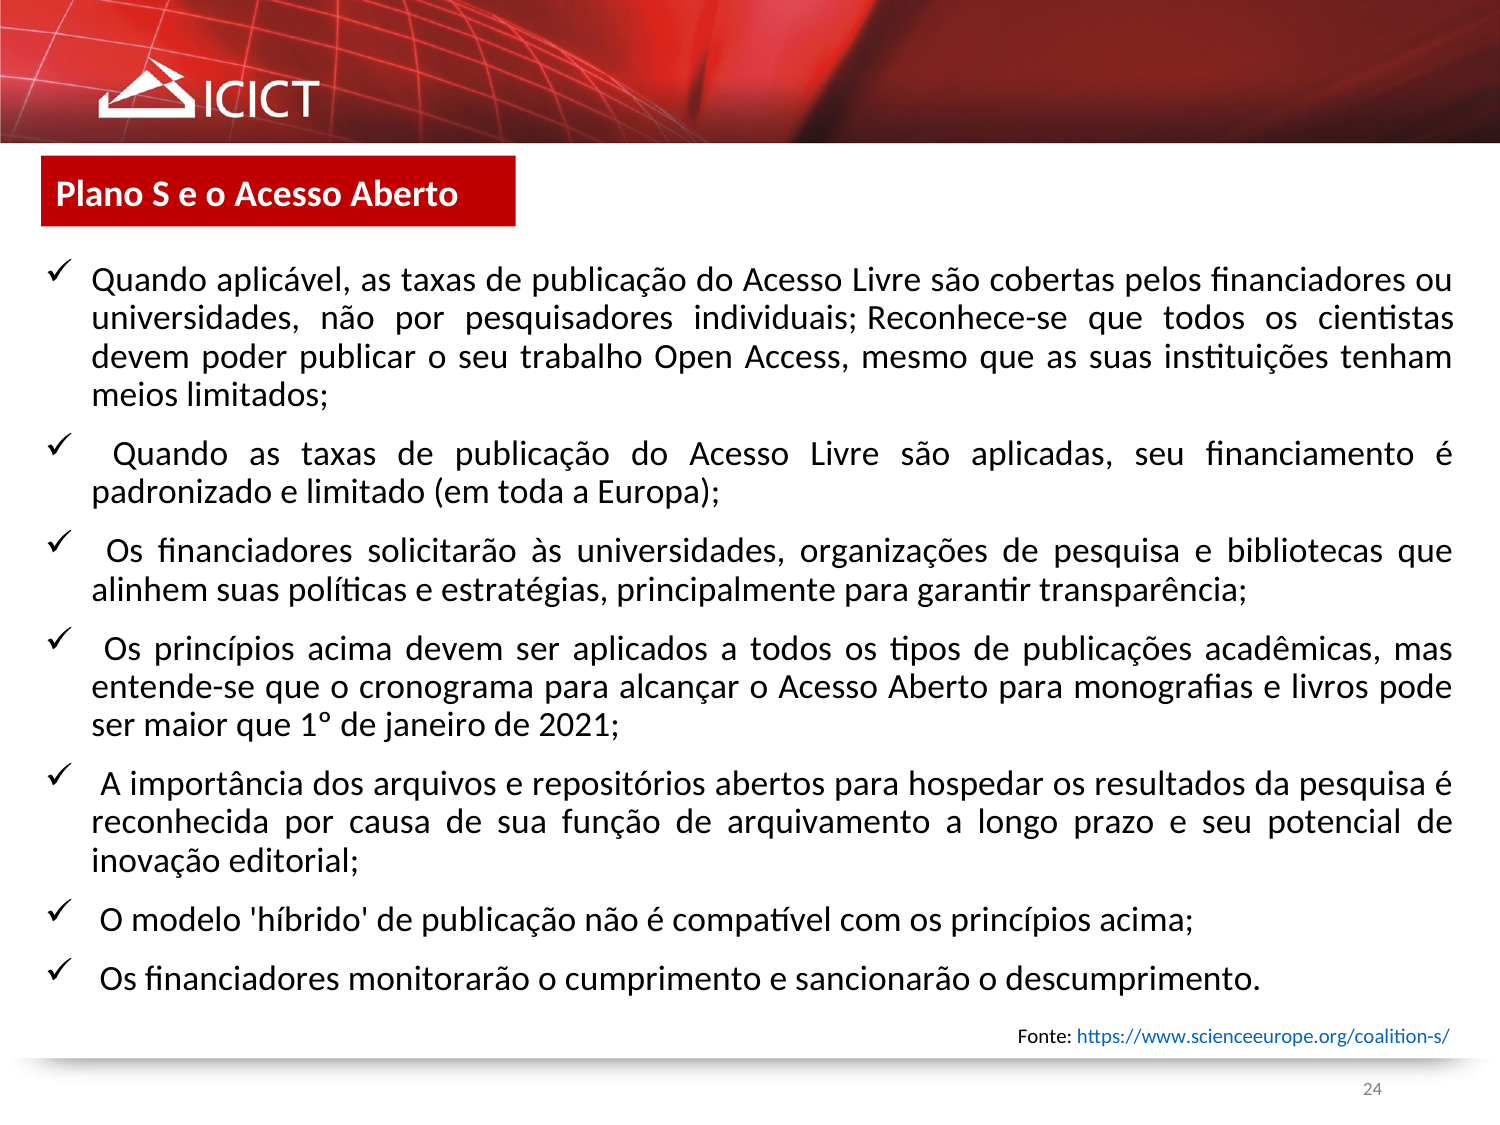

Plano S e o Acesso Aberto
Quando aplicável, as taxas de publicação do Acesso Livre são cobertas pelos financiadores ou universidades, não por pesquisadores individuais; Reconhece-se que todos os cientistas devem poder publicar o seu trabalho Open Access, mesmo que as suas instituições tenham meios limitados;
 Quando as taxas de publicação do Acesso Livre são aplicadas, seu financiamento é padronizado e limitado (em toda a Europa);
 Os financiadores solicitarão às universidades, organizações de pesquisa e bibliotecas que alinhem suas políticas e estratégias, principalmente para garantir transparência;
 Os princípios acima devem ser aplicados a todos os tipos de publicações acadêmicas, mas entende-se que o cronograma para alcançar o Acesso Aberto para monografias e livros pode ser maior que 1º de janeiro de 2021;
 A importância dos arquivos e repositórios abertos para hospedar os resultados da pesquisa é reconhecida por causa de sua função de arquivamento a longo prazo e seu potencial de inovação editorial;
 O modelo 'híbrido' de publicação não é compatível com os princípios acima;
 Os financiadores monitorarão o cumprimento e sancionarão o descumprimento.
Fonte: https://www.scienceeurope.org/coalition-s/